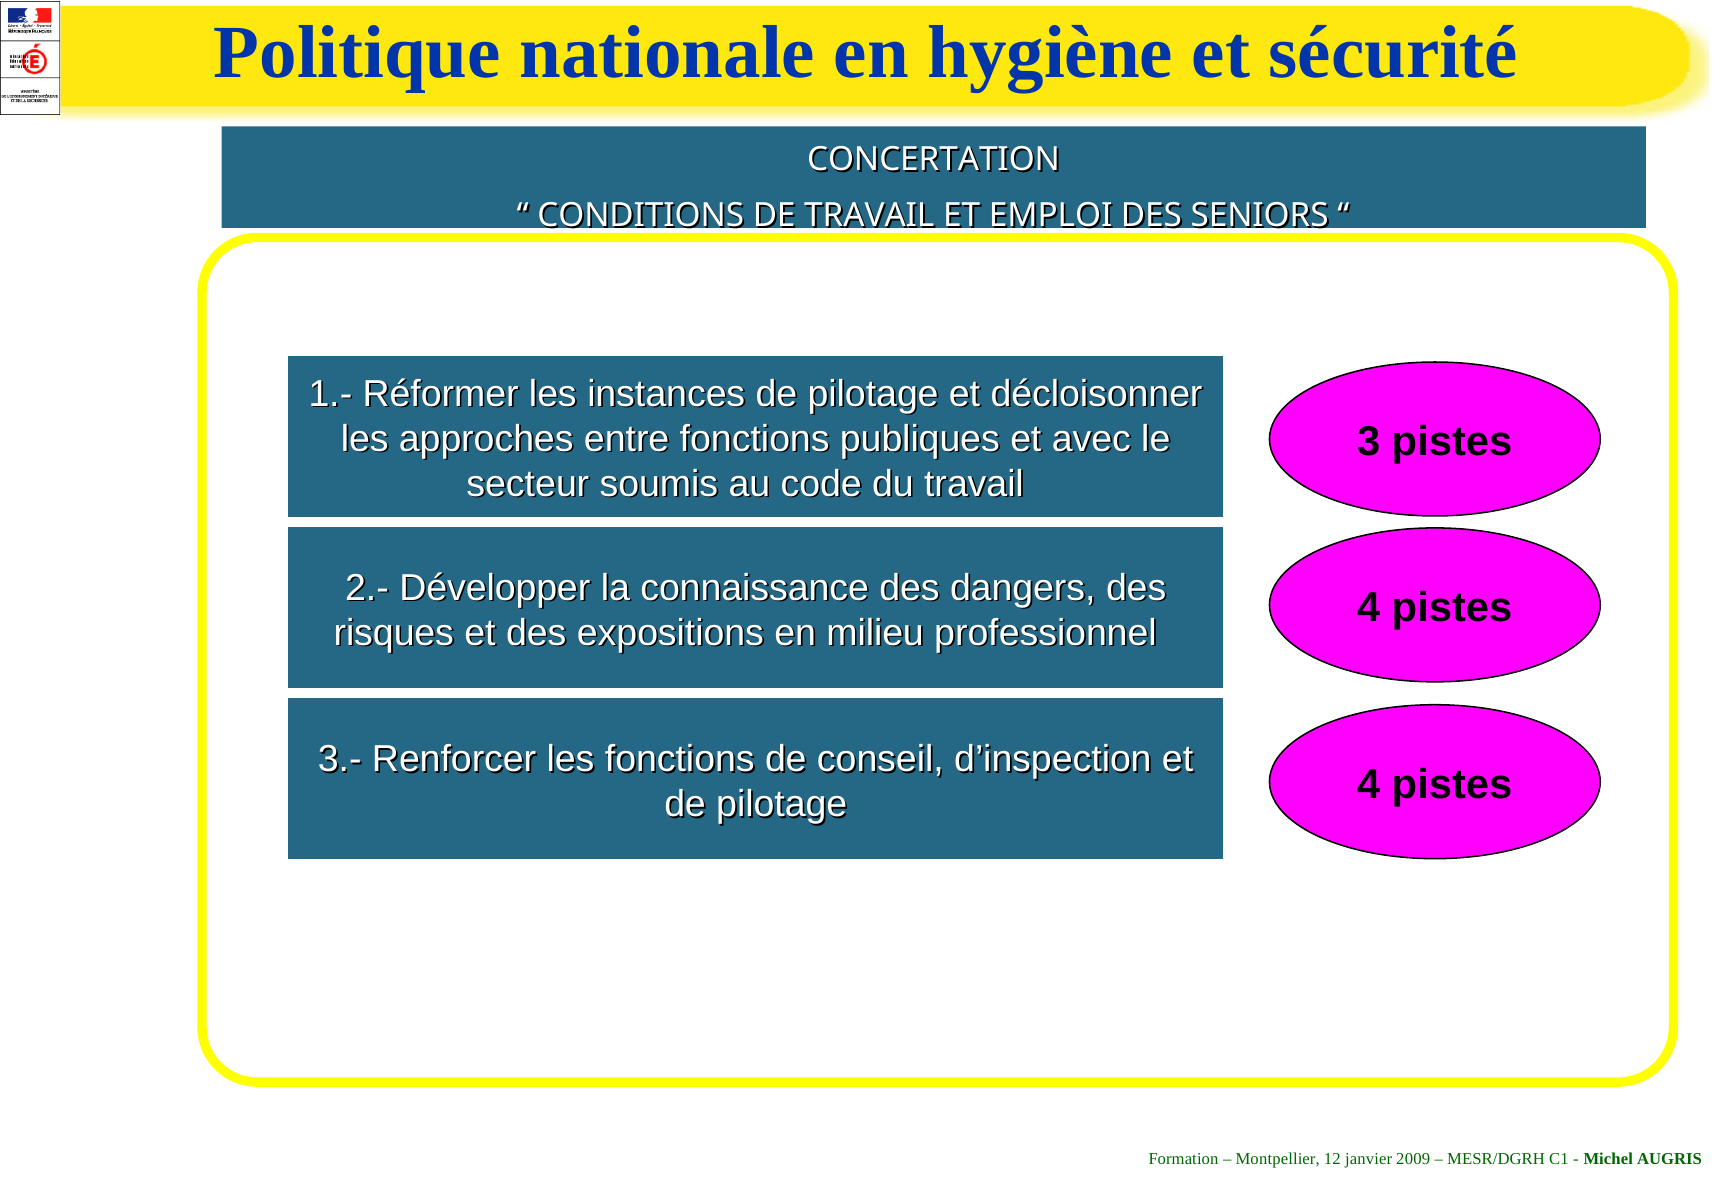

Politique nationale en hygiène et sécurité
CONCERTATION
“ CONDITIONS DE TRAVAIL ET EMPLOI DES SENIORS “
1.- Réformer les instances de pilotage et décloisonner les approches entre fonctions publiques et avec le secteur soumis au code du travail
3 pistes
2.- Développer la connaissance des dangers, des risques et des expositions en milieu professionnel
4 pistes
3.- Renforcer les fonctions de conseil, d’inspection et de pilotage
4 pistes